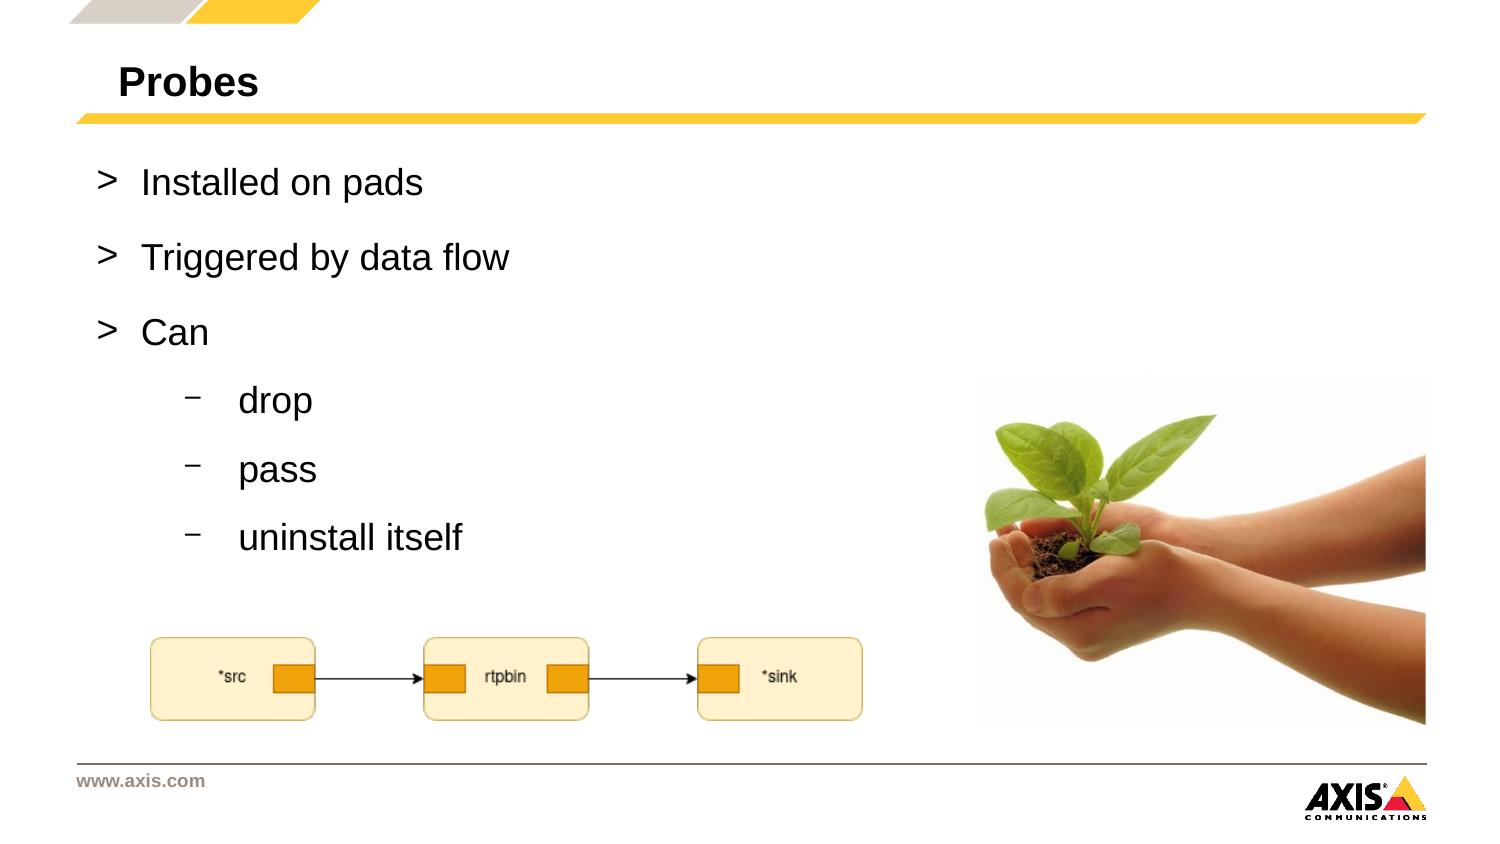

# Probes
Installed on pads
Triggered by data flow
Can
drop
pass
uninstall itself